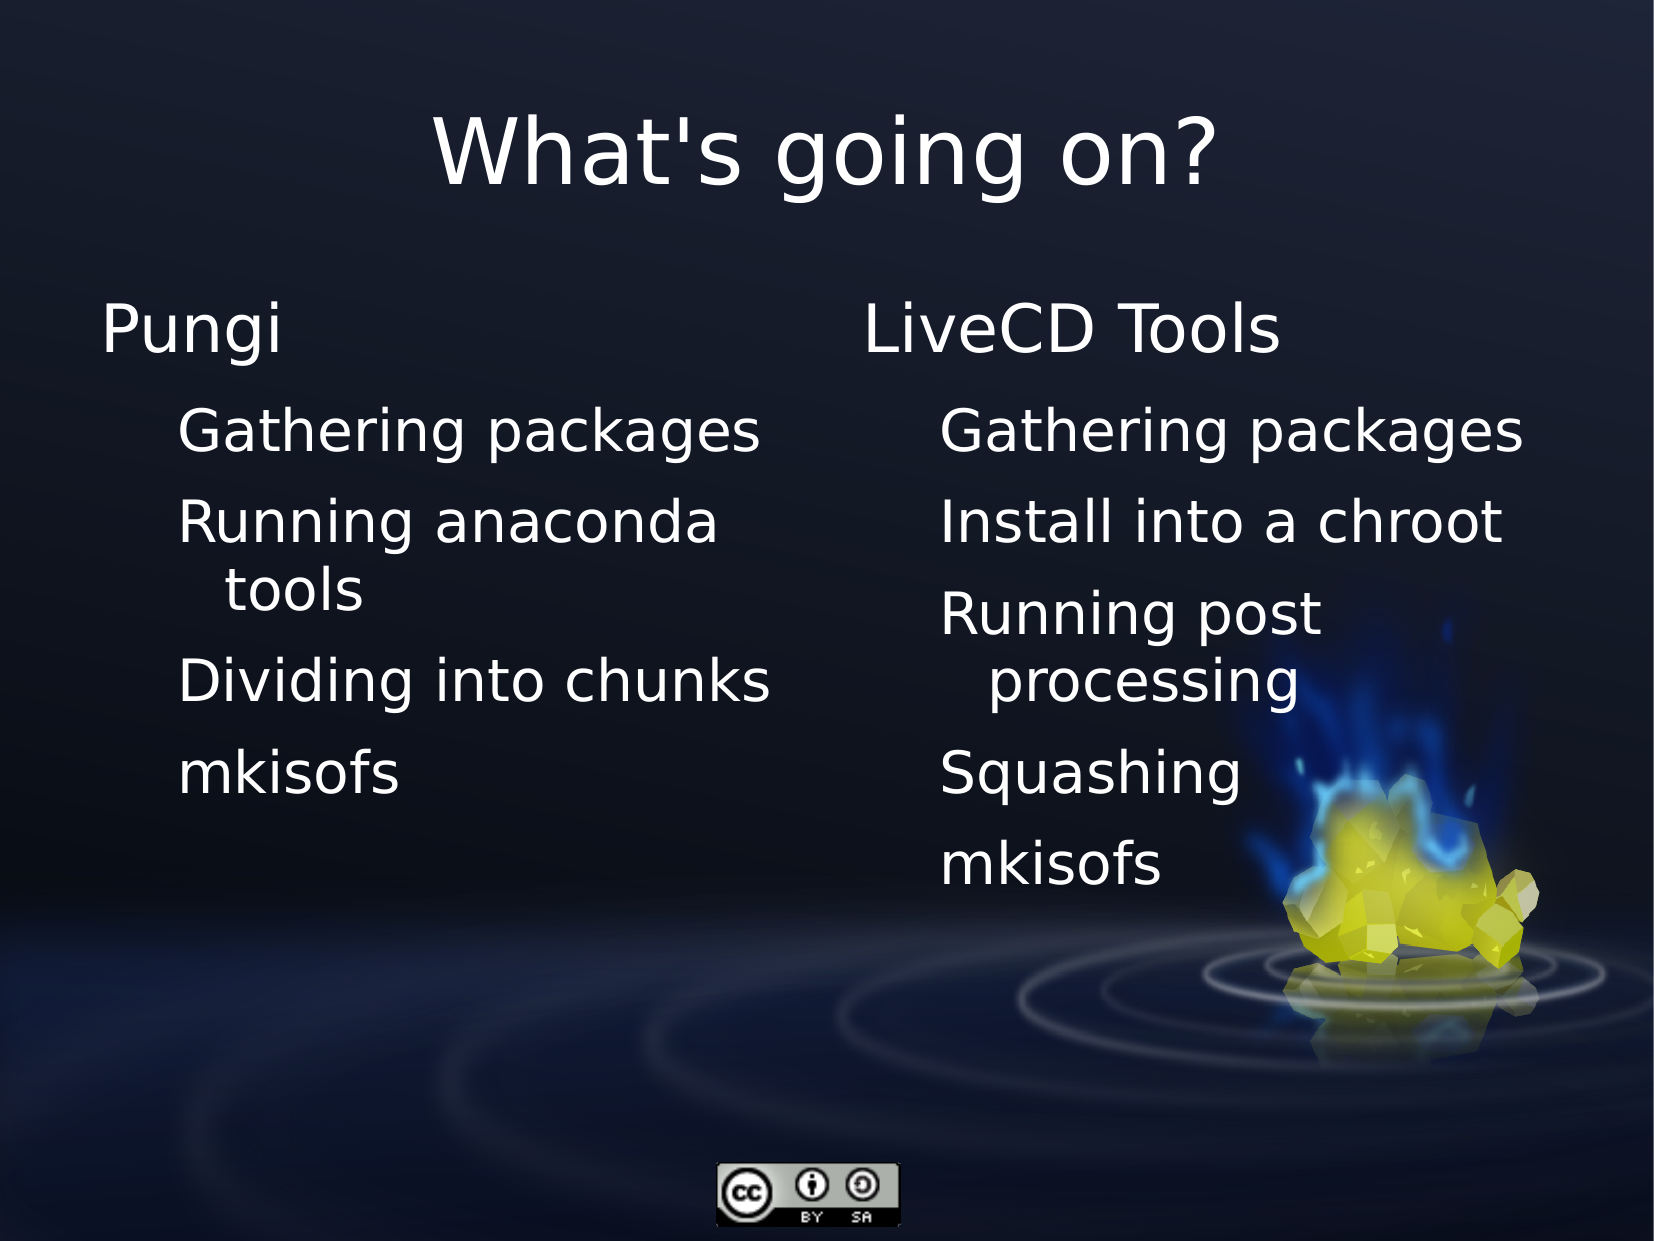

# What's going on?
Pungi
Gathering packages
Running anaconda tools
Dividing into chunks
mkisofs
LiveCD Tools
Gathering packages
Install into a chroot
Running post processing
Squashing
mkisofs